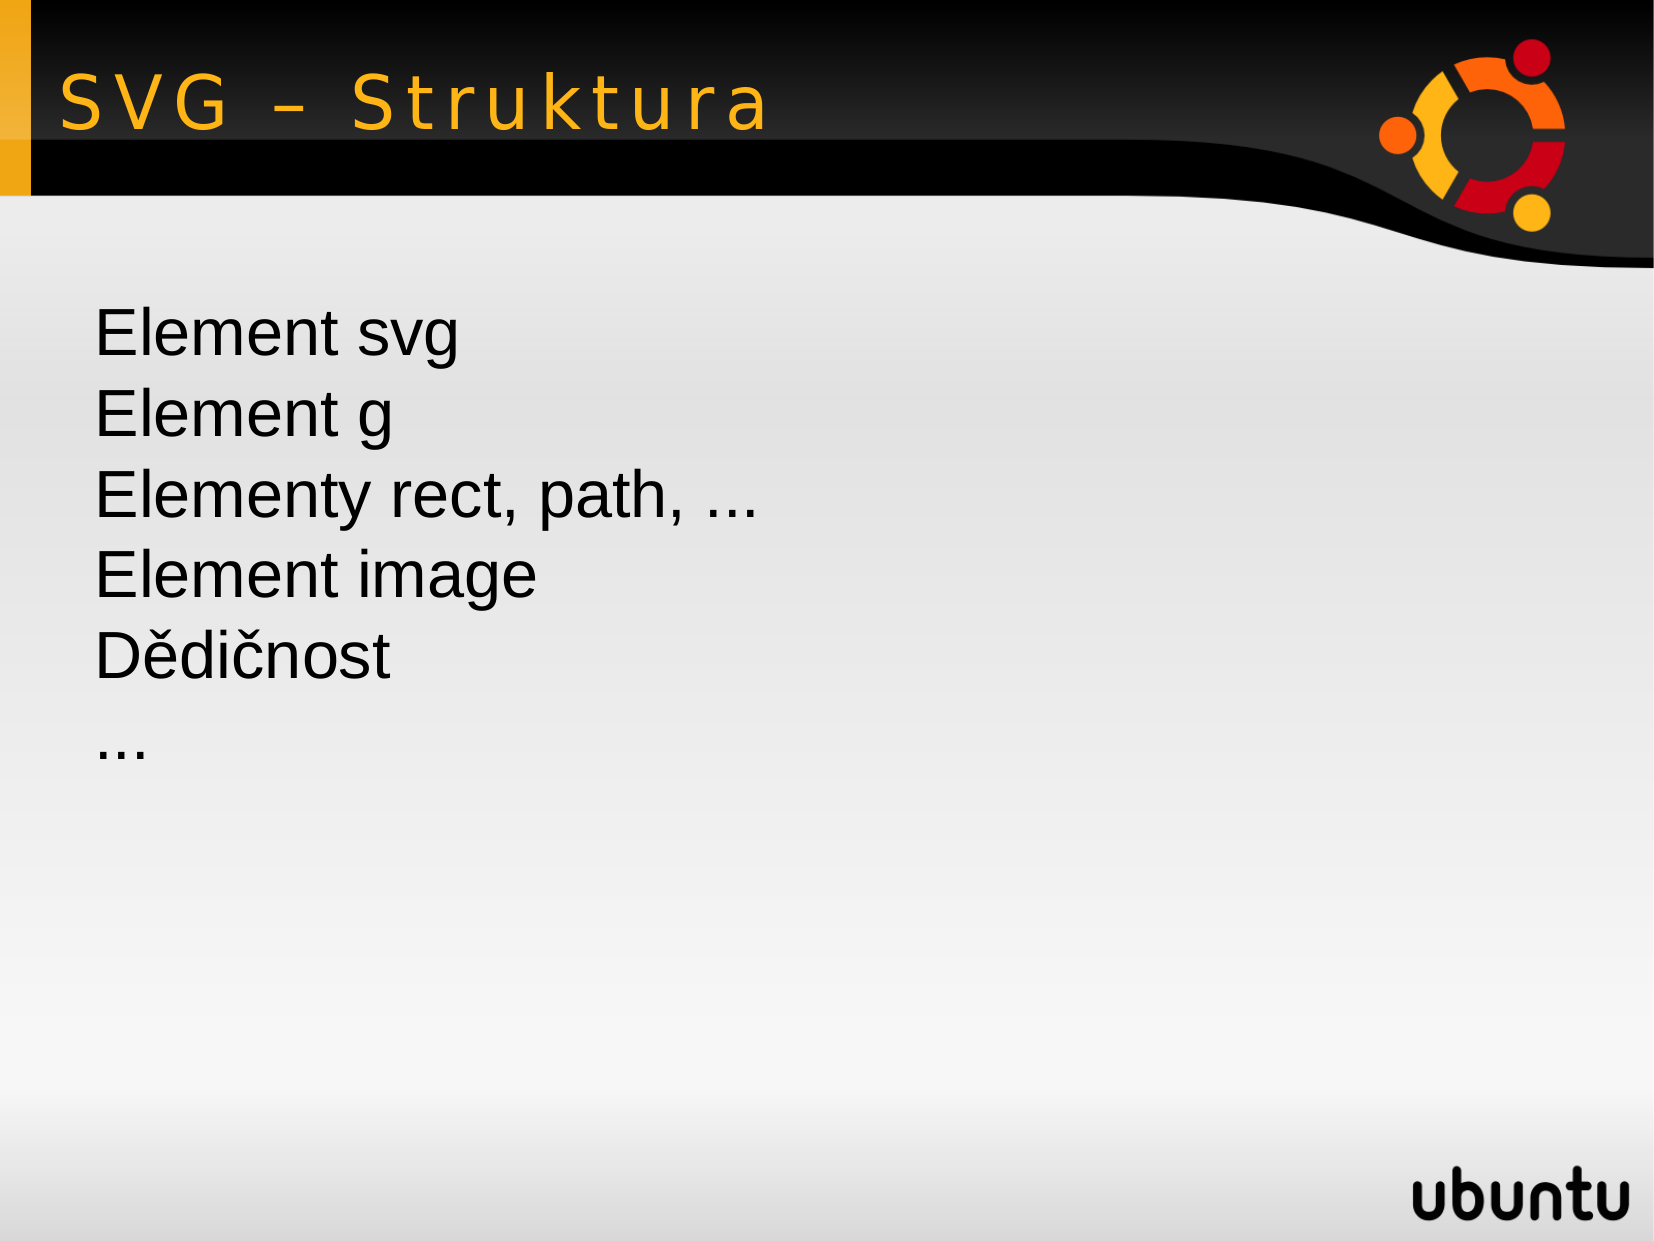

# SVG – Struktura
Element svg
Element g
Elementy rect, path, ...
Element image
Dědičnost
...